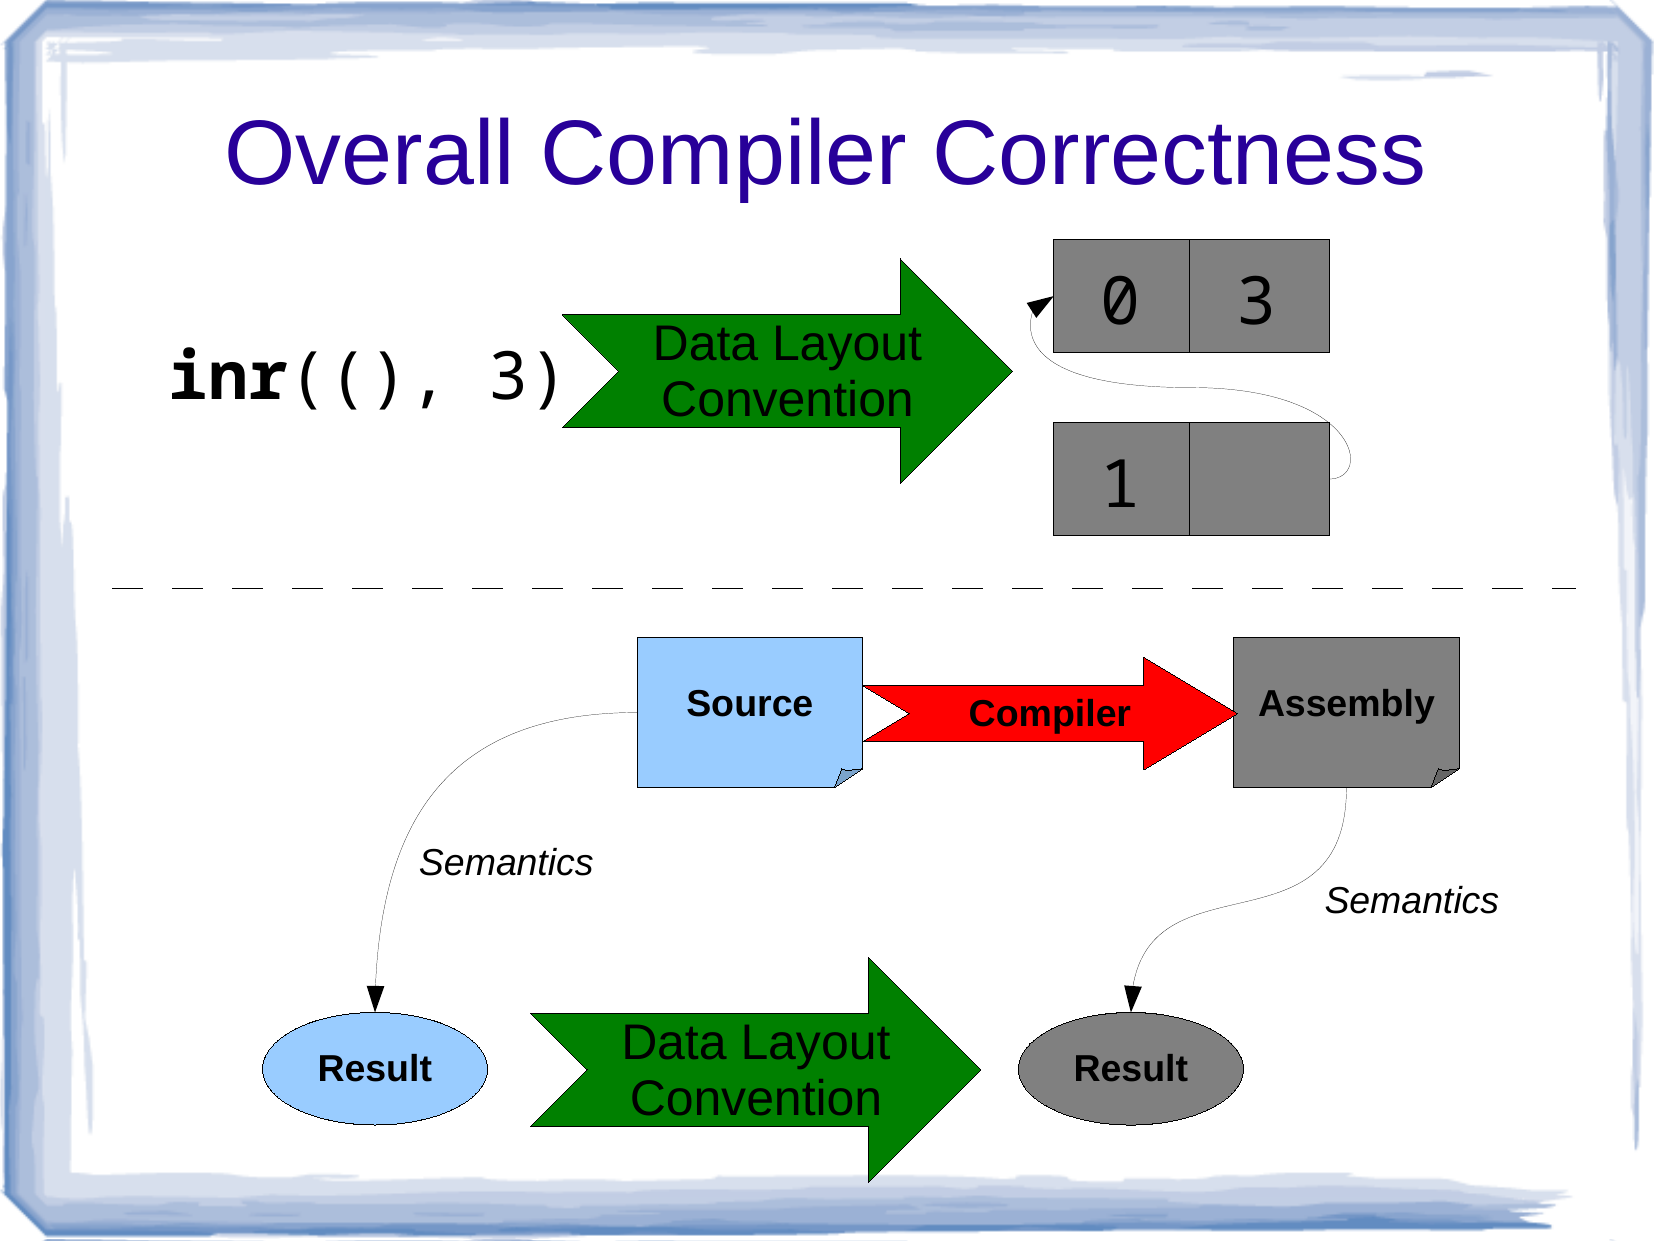

# Overall Compiler Correctness
0
3
1
Data Layout Convention
inr((), 3)
Source
Assembly
Compiler
Result
Result
Data Layout Convention